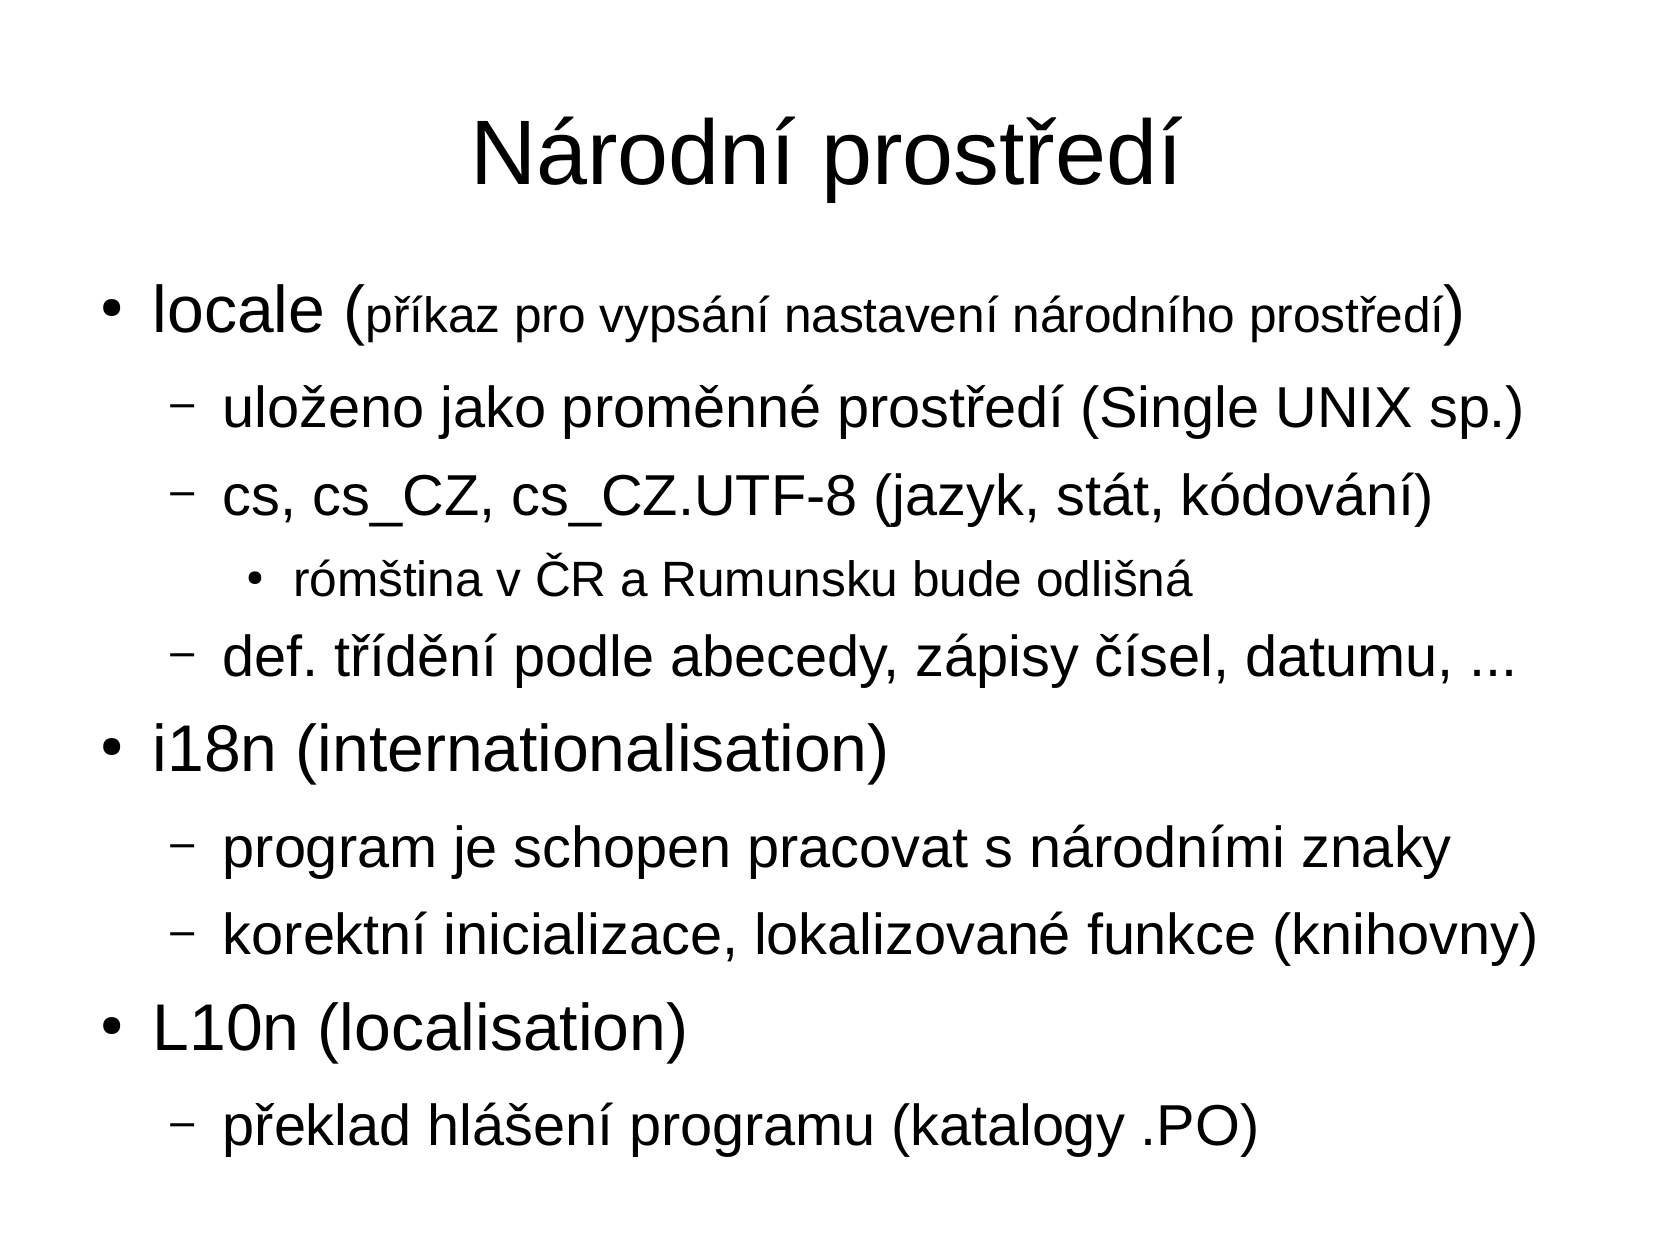

# Národní prostředí
locale (příkaz pro vypsání nastavení národního prostředí)
uloženo jako proměnné prostředí (Single UNIX sp.)
cs, cs_CZ, cs_CZ.UTF-8 (jazyk, stát, kódování)
rómština v ČR a Rumunsku bude odlišná
def. třídění podle abecedy, zápisy čísel, datumu, ...
i18n (internationalisation)
program je schopen pracovat s národními znaky
korektní inicializace, lokalizované funkce (knihovny)
L10n (localisation)
překlad hlášení programu (katalogy .PO)